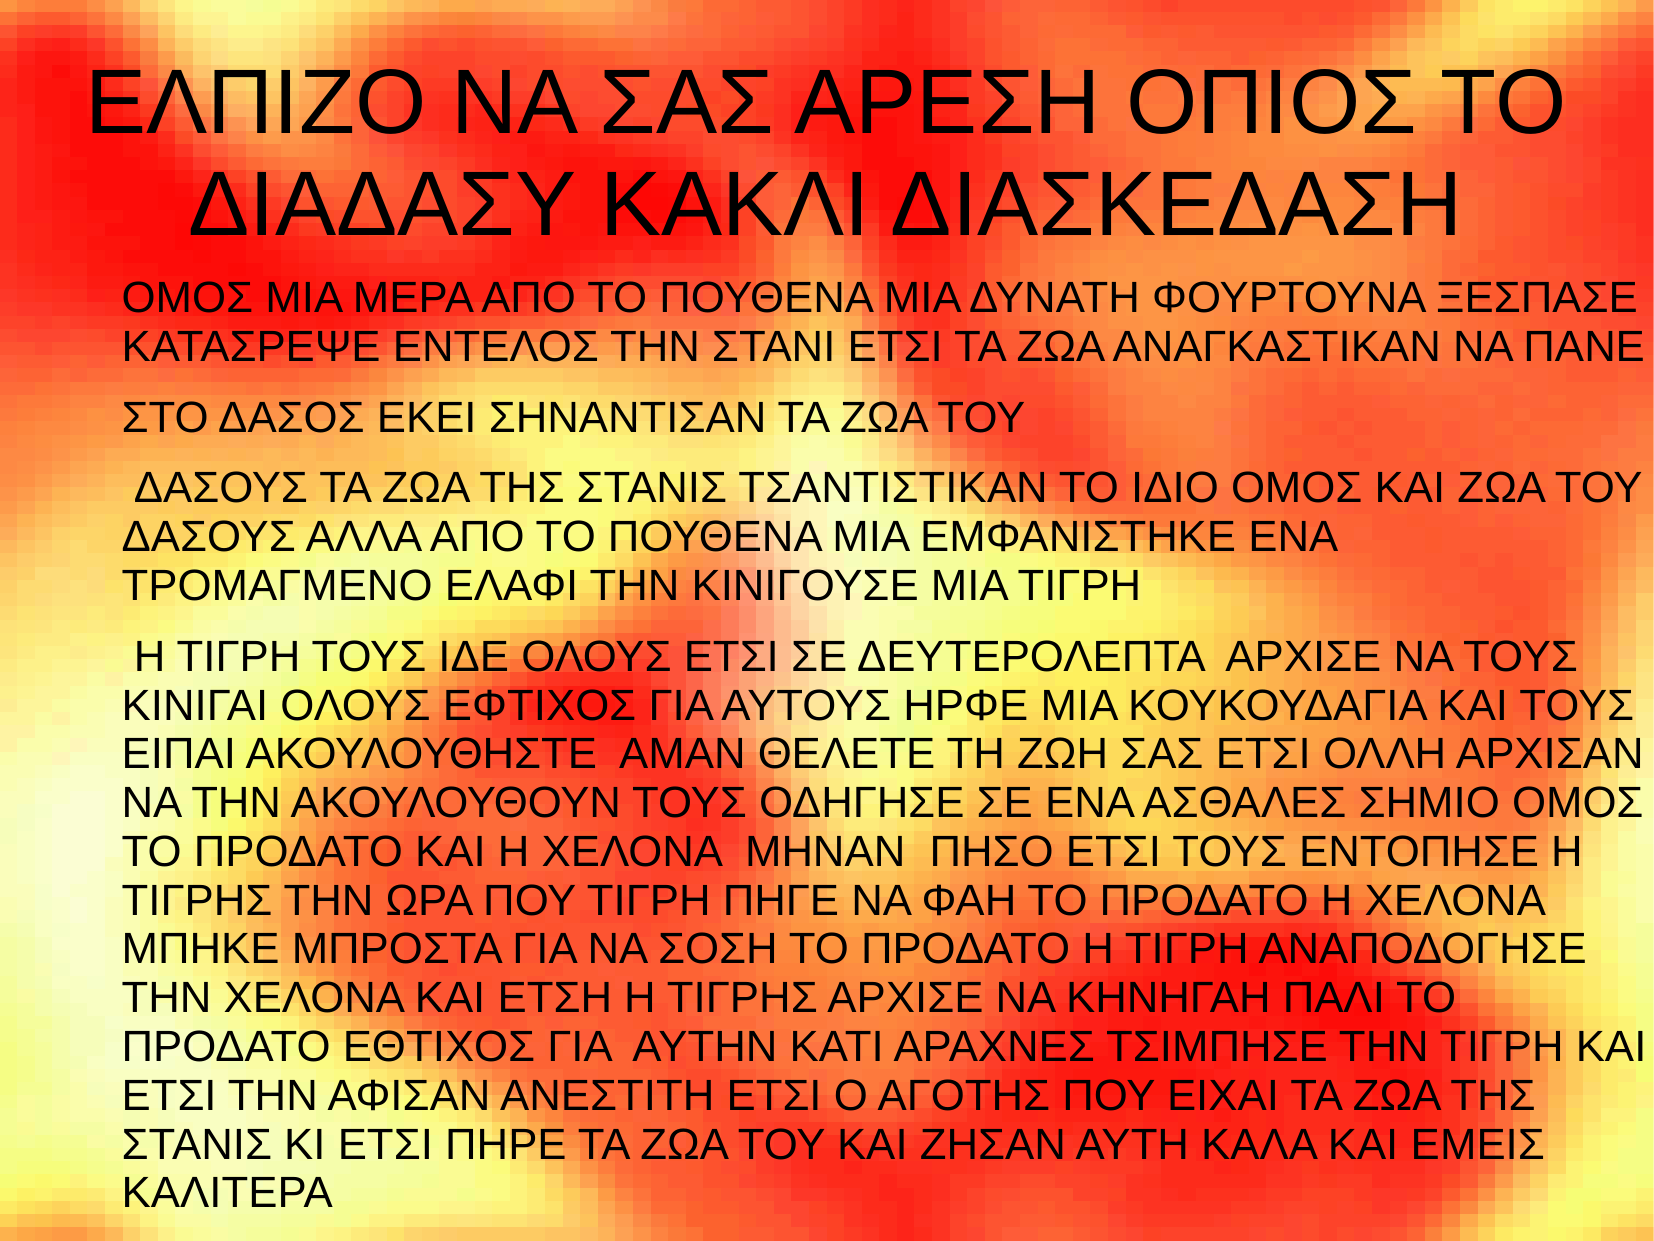

# ΕΛΠΙΖΟ ΝΑ ΣΑΣ ΑΡΕΣΗ ΟΠΙΟΣ ΤΟ ΔΙΑΔΑΣΥ ΚΑΚΛΙ ΔΙΑΣΚΕΔΑΣΗ
ΟΜΟΣ ΜΙΑ ΜΕΡΑ ΑΠΟ ΤΟ ΠΟΥΘΕΝΑ ΜΙΑ ΔΥΝΑΤΗ ΦΟΥΡΤΟΥΝΑ ΞΕΣΠΑΣΕ ΚΑΤΑΣΡΕΨΕ ΕΝΤΕΛΟΣ ΤΗΝ ΣΤΑΝΙ ΕΤΣΙ ΤΑ ΖΩΑ ΑΝΑΓΚΑΣΤΙΚΑΝ ΝΑ ΠΑΝΕ
ΣΤΟ ΔΑΣΟΣ ΕΚΕΙ ΣΗΝΑΝΤΙΣΑΝ ΤΑ ΖΩΑ ΤΟΥ
 ΔΑΣΟΥΣ ΤΑ ΖΩΑ ΤΗΣ ΣΤΑΝΙΣ ΤΣΑΝΤΙΣΤΙΚΑΝ ΤΟ ΙΔΙΟ ΟΜΟΣ ΚΑΙ ΖΩΑ ΤΟΥ ΔΑΣΟΥΣ ΑΛΛΑ ΑΠΟ ΤΟ ΠΟΥΘΕΝΑ ΜΙΑ ΕΜΦΑΝΙΣΤΗΚΕ ΕΝΑ ΤΡΟΜΑΓΜΕΝΟ ΕΛΑΦΙ ΤΗΝ ΚΙΝΙΓΟΥΣΕ ΜΙΑ ΤΙΓΡΗ
 Η ΤΙΓΡΗ ΤΟΥΣ ΙΔΕ ΟΛΟΥΣ ΕΤΣΙ ΣΕ ΔΕΥΤΕΡΟΛΕΠΤΑ ΑΡΧΙΣΕ ΝΑ ΤΟΥΣ ΚΙΝΙΓΑΙ ΟΛΟΥΣ ΕΦΤΙΧΟΣ ΓΙΑ ΑΥΤΟΥΣ ΗΡΦΕ ΜΙΑ ΚΟΥΚΟΥΔΑΓΙΑ ΚΑΙ ΤΟΥΣ ΕΙΠΑΙ ΑΚΟΥΛΟΥΘΗΣΤΕ ΑΜΑΝ ΘΕΛΕΤΕ ΤΗ ΖΩΗ ΣΑΣ ΕΤΣΙ ΟΛΛΗ ΑΡΧΙΣΑΝ ΝΑ ΤΗΝ ΑΚΟΥΛΟΥΘΟΥΝ ΤΟΥΣ ΟΔΗΓΗΣΕ ΣΕ ΕΝΑ ΑΣΘΑΛΕΣ ΣΗΜΙΟ ΟΜΟΣ ΤΟ ΠΡΟΔΑΤΟ ΚΑΙ Η ΧΕΛΟΝΑ ΜΗΝΑΝ ΠΗΣΟ ΕΤΣΙ ΤΟΥΣ ΕΝΤΟΠΗΣΕ Η ΤΙΓΡΗΣ ΤΗΝ ΩΡΑ ΠΟΥ ΤΙΓΡΗ ΠΗΓΕ ΝΑ ΦΑΗ ΤΟ ΠΡΟΔΑΤΟ Η ΧΕΛΟΝΑ ΜΠΗΚΕ ΜΠΡΟΣΤΑ ΓΙΑ ΝΑ ΣΟΣΗ ΤΟ ΠΡΟΔΑΤΟ Η ΤΙΓΡΗ ΑΝΑΠΟΔΟΓΗΣΕ ΤΗΝ ΧΕΛΟΝΑ ΚΑΙ ΕΤΣΗ Η ΤΙΓΡΗΣ ΑΡΧΙΣΕ ΝΑ ΚΗΝΗΓΑΗ ΠΑΛΙ ΤΟ ΠΡΟΔΑΤΟ ΕΘΤΙΧΟΣ ΓΙΑ ΑΥΤΗΝ ΚΑΤΙ ΑΡΑΧΝΕΣ ΤΣΙΜΠΗΣΕ ΤΗΝ ΤΙΓΡΗ ΚΑΙ ΕΤΣΙ ΤΗΝ ΑΦΙΣΑΝ ΑΝΕΣΤΙΤΗ ΕΤΣΙ Ο ΑΓΟΤΗΣ ΠΟΥ ΕΙΧΑΙ ΤΑ ΖΩΑ ΤΗΣ ΣΤΑΝΙΣ ΚΙ ΕΤΣΙ ΠΗΡΕ ΤΑ ΖΩΑ ΤΟΥ ΚΑΙ ΖΗΣΑΝ ΑΥΤΗ ΚΑΛΑ ΚΑΙ ΕΜΕΙΣ ΚΑΛΙΤΕΡΑ